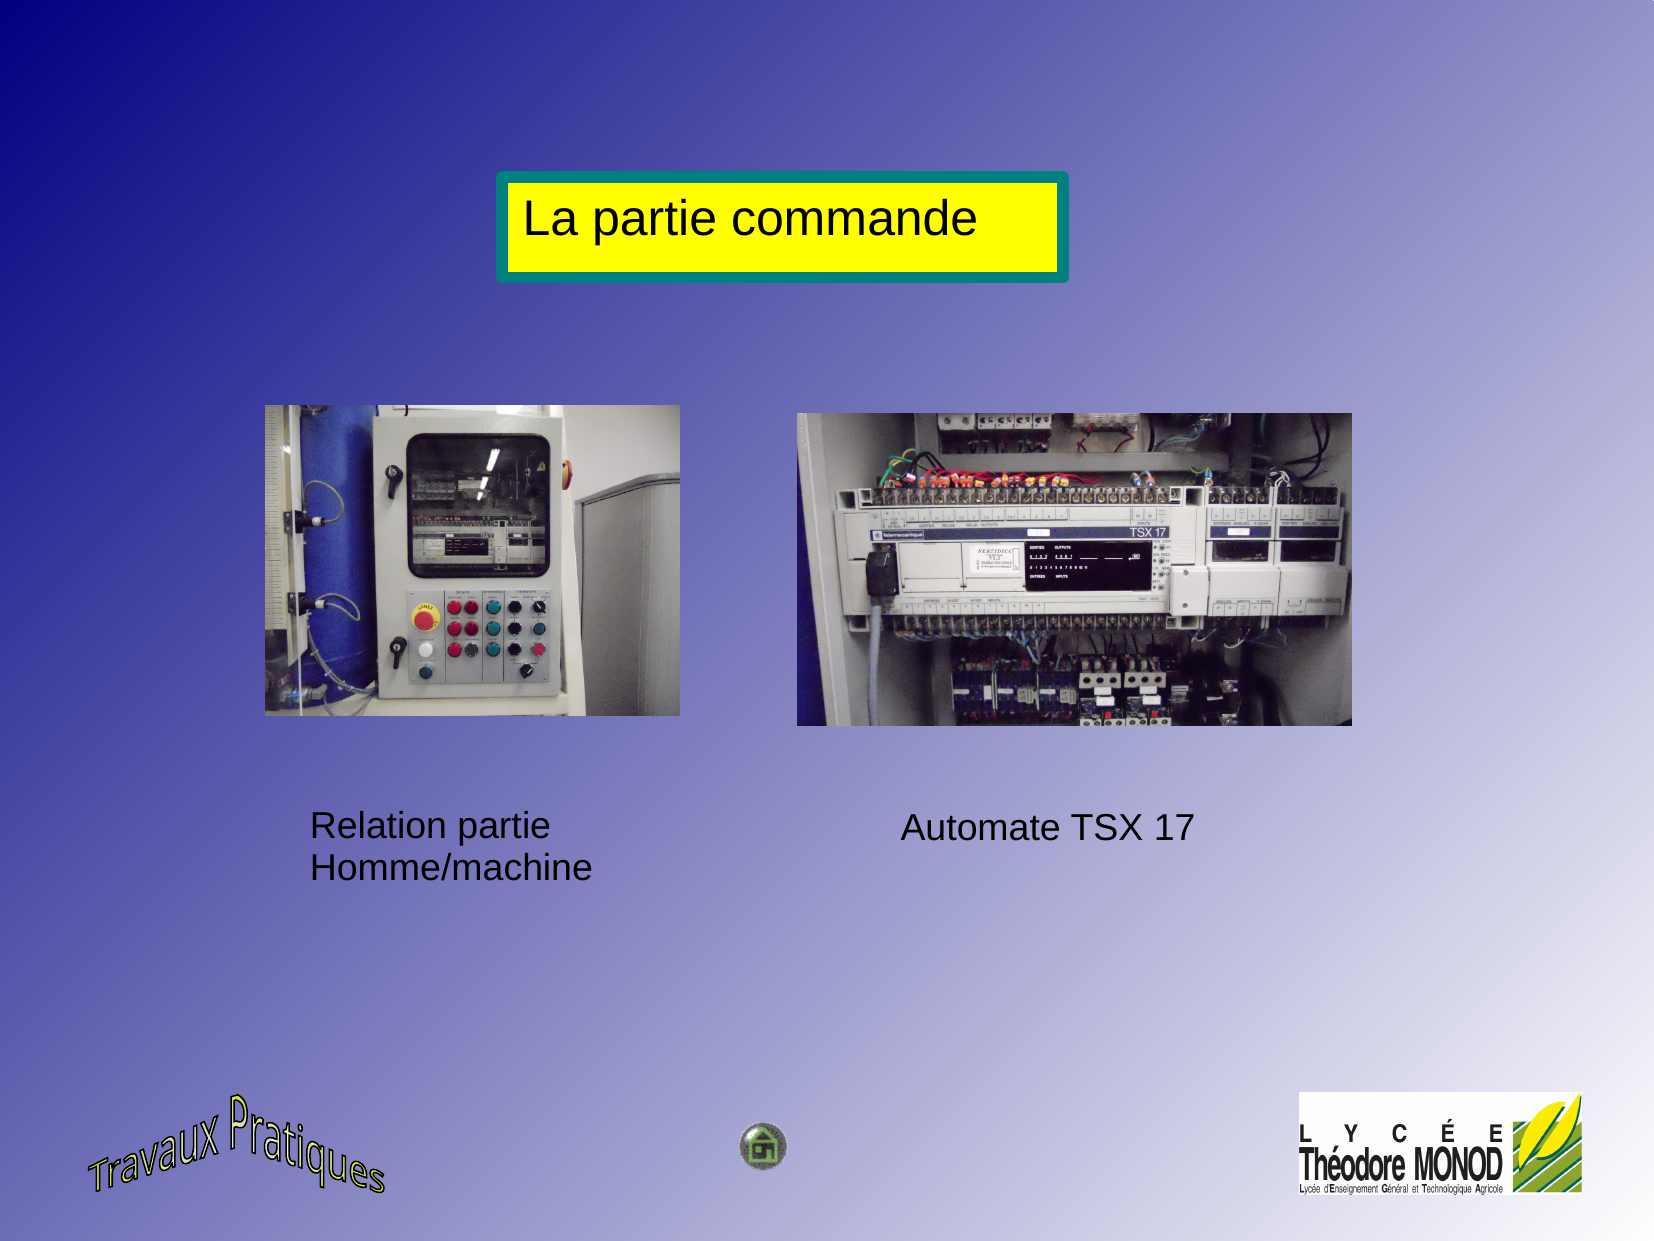

La partie commande
Relation partie
Homme/machine
Automate TSX 17
Travaux Pratiques